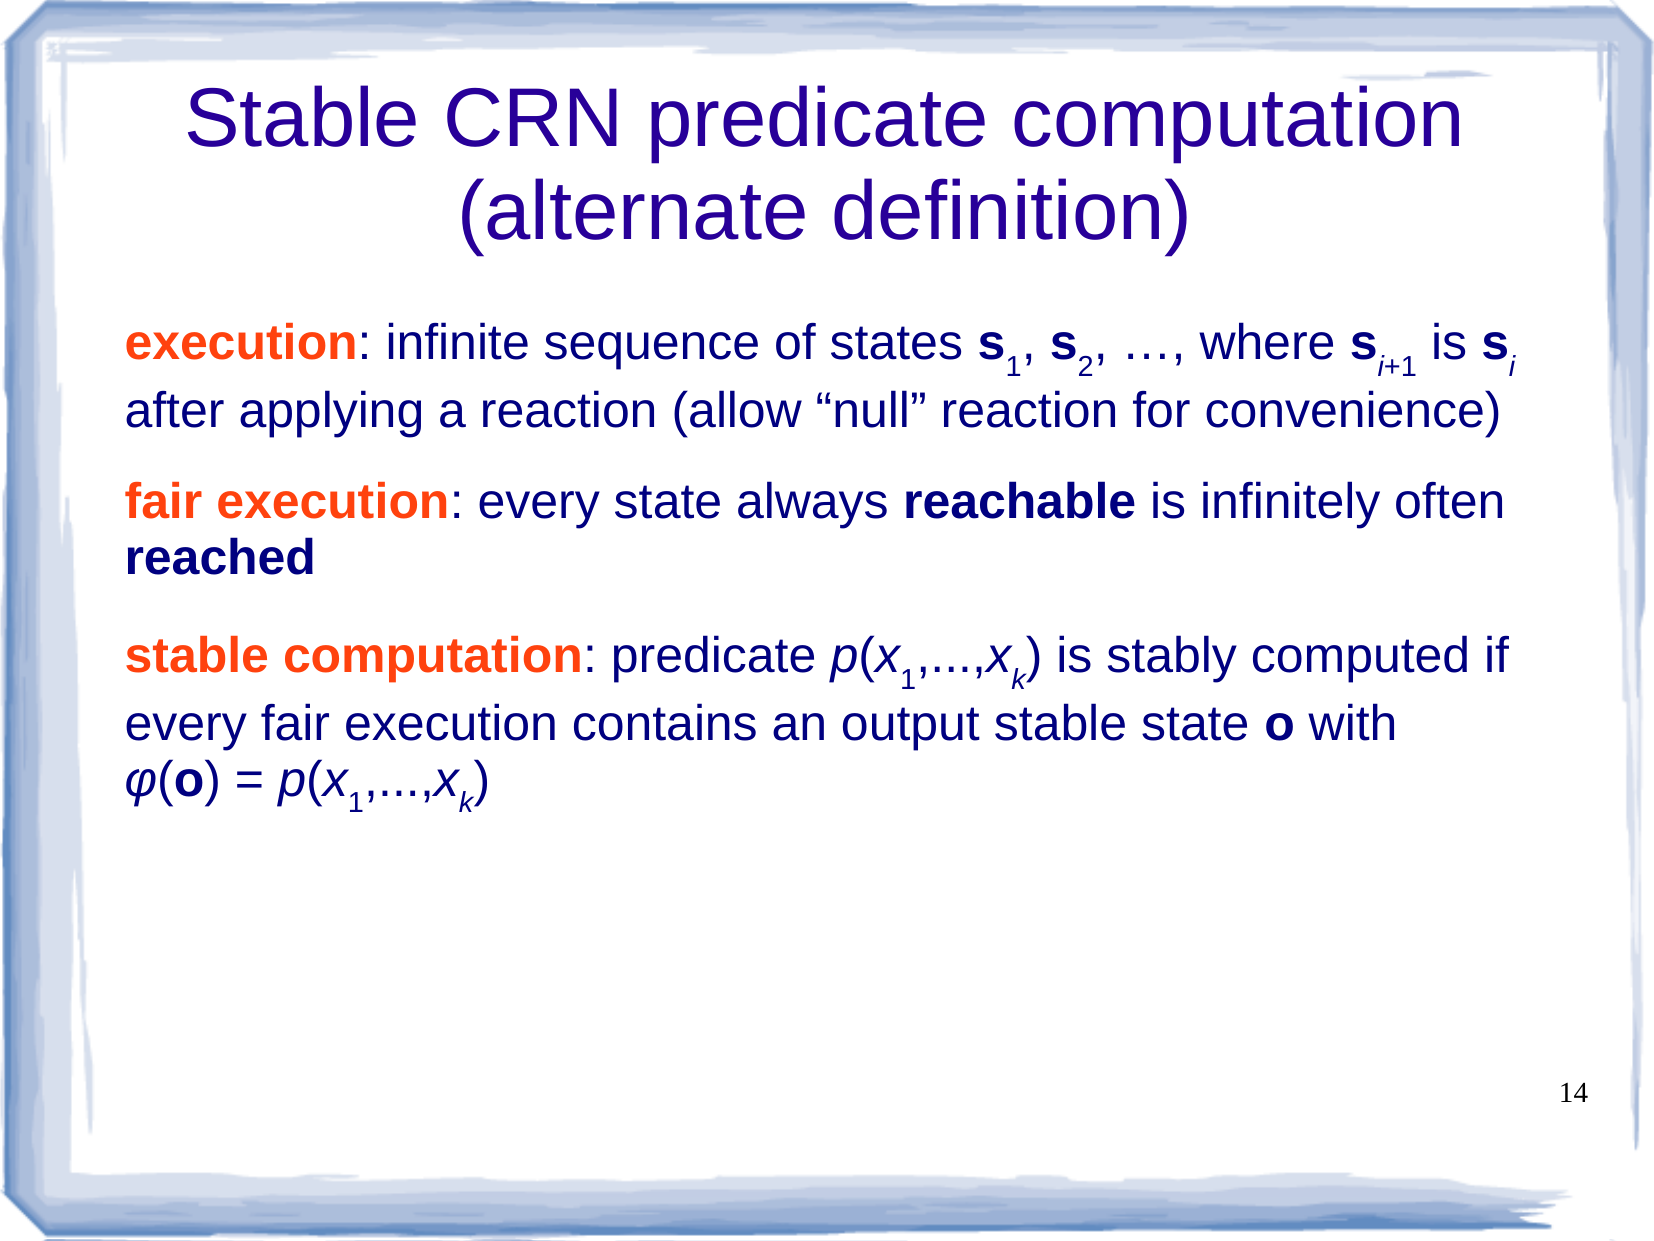

# Stable CRN predicate computation (alternate definition)
execution: infinite sequence of states s1, s2, …, where si+1 is si after applying a reaction (allow “null” reaction for convenience)
fair execution: every state always reachable is infinitely often reached
stable computation: predicate p(x1,...,xk) is stably computed if every fair execution contains an output stable state o with φ(o) = p(x1,...,xk)
14